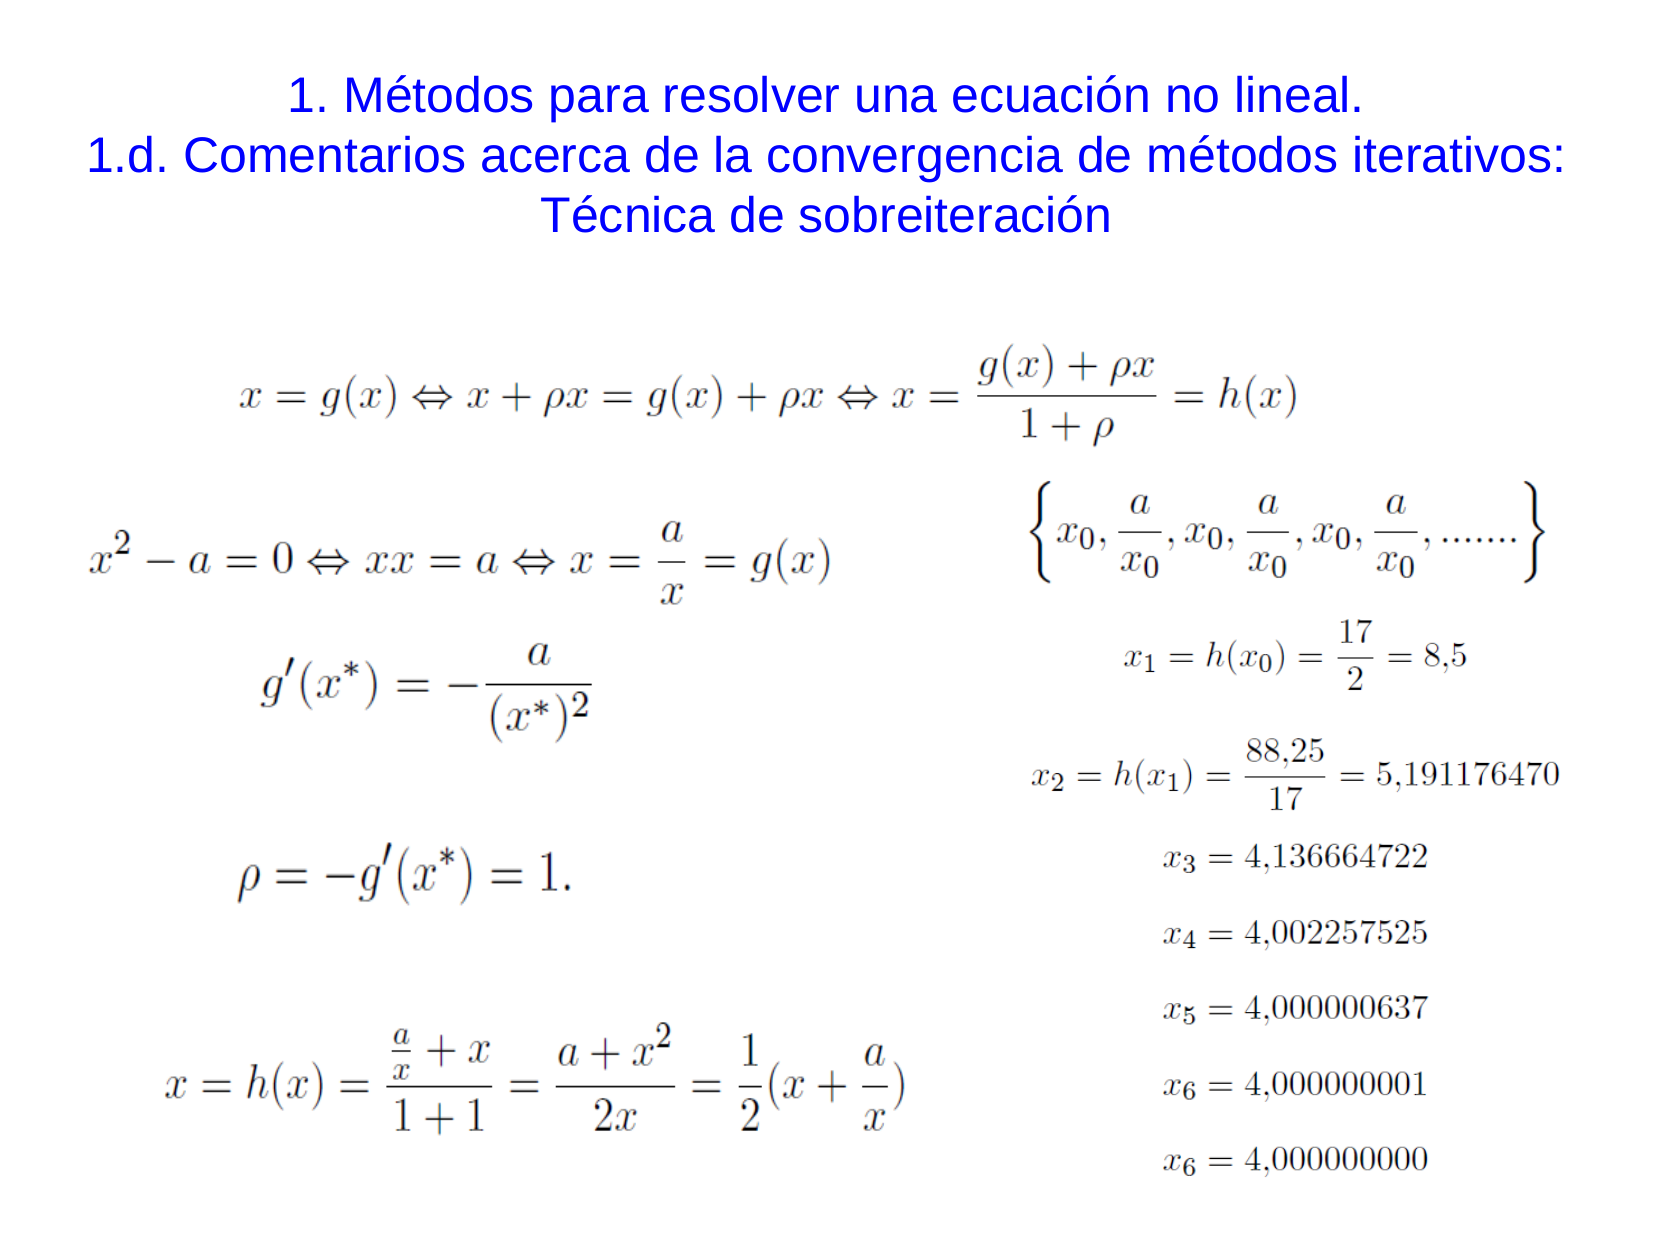

# 1. Métodos para resolver una ecuación no lineal. 1.d. Comentarios acerca de la convergencia de métodos iterativos: Técnica de sobreiteración